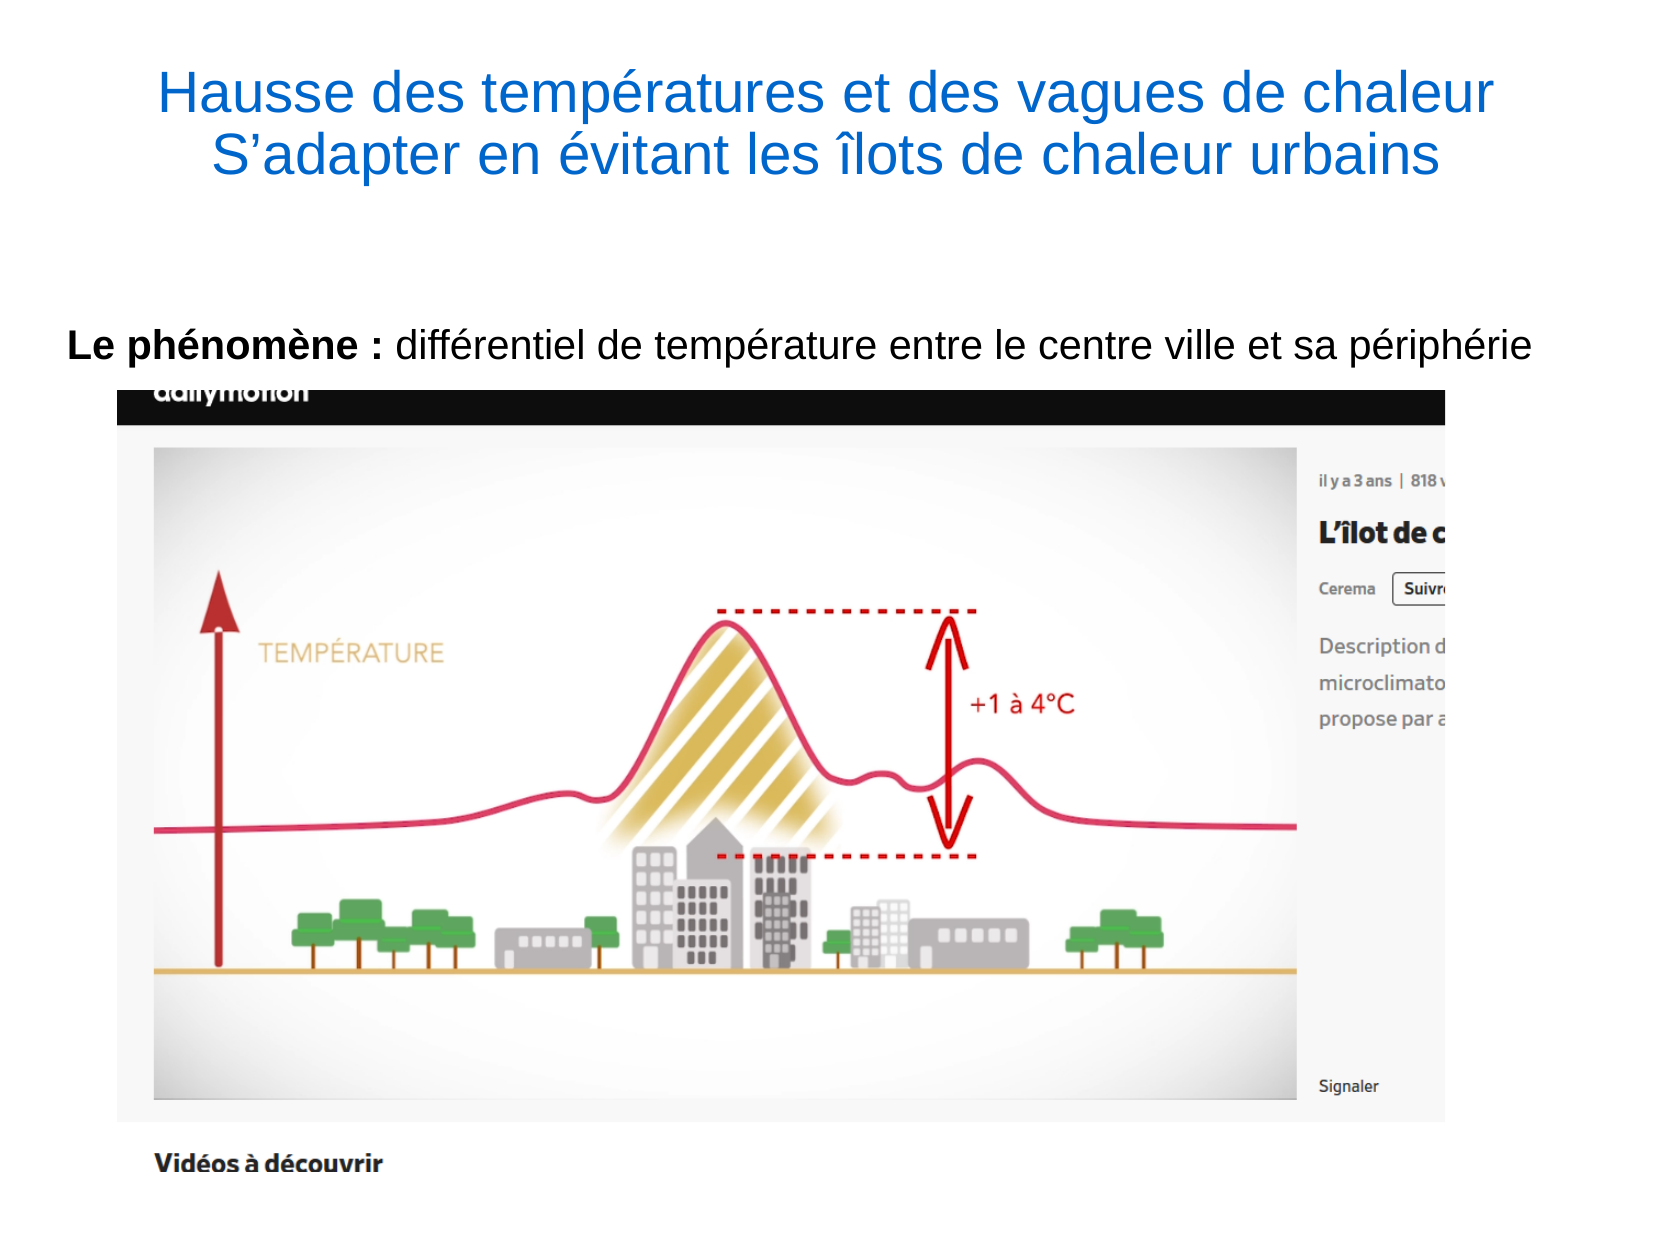

# Hausse des températures et des vagues de chaleur S’adapter en évitant les îlots de chaleur urbains
Le phénomène : différentiel de température entre le centre ville et sa périphérie